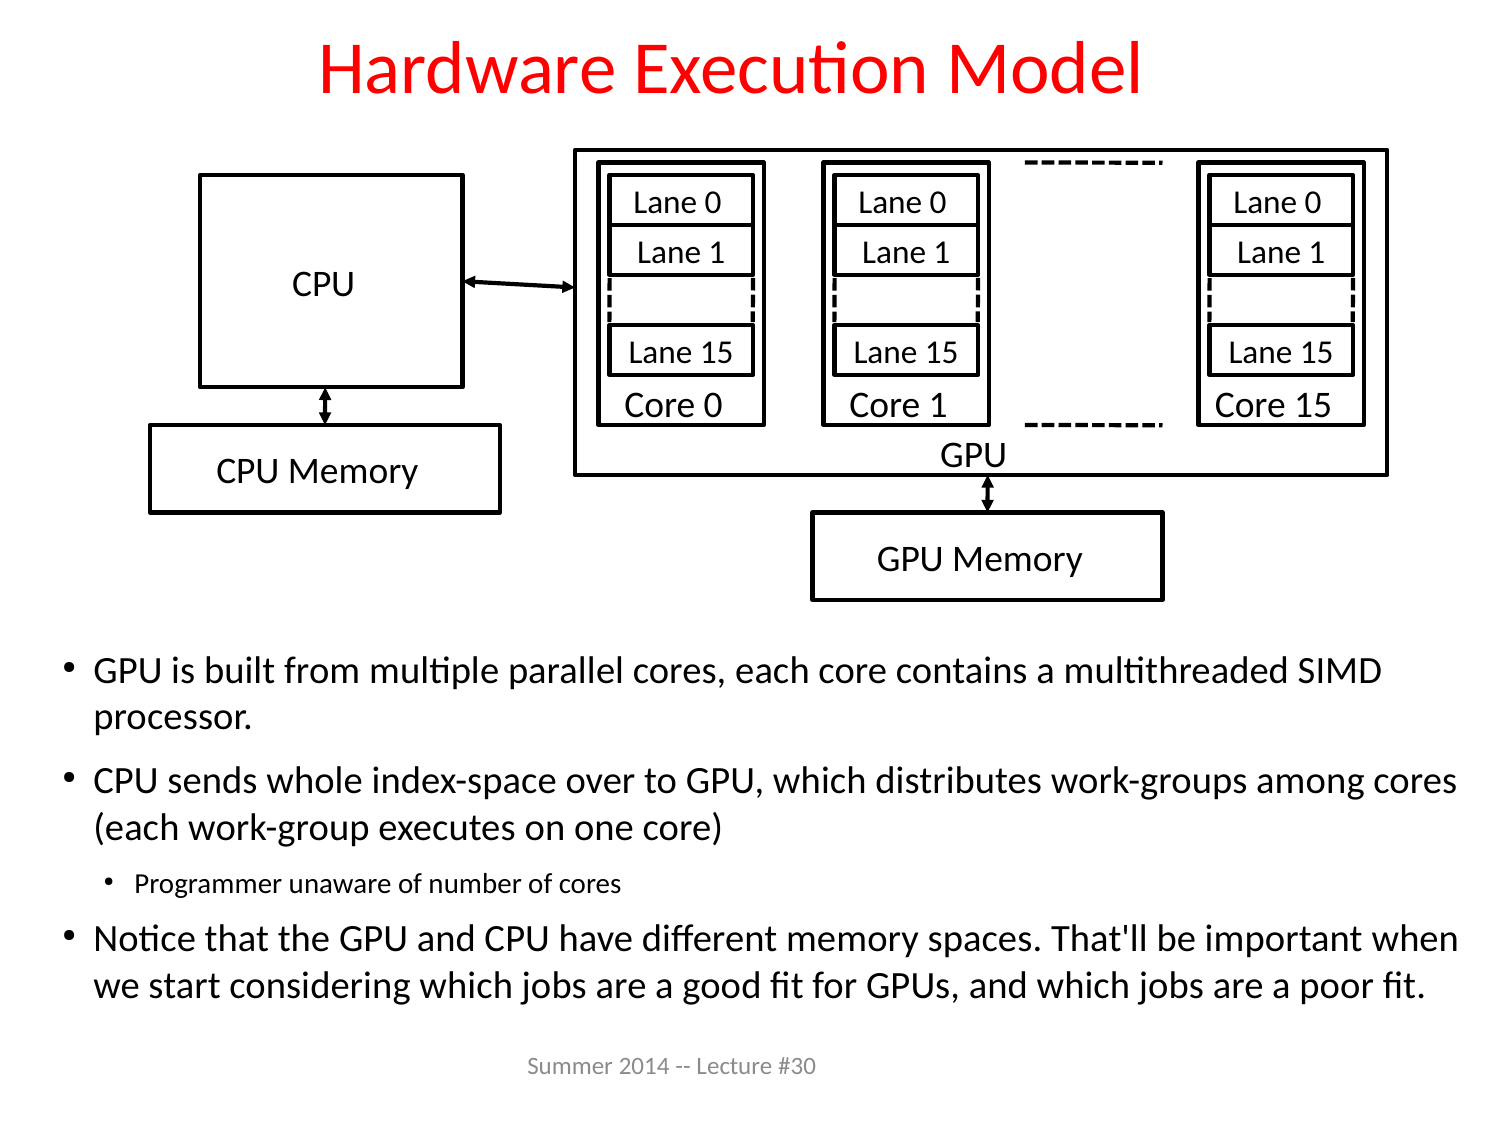

# Hardware Execution Model
GPU
Core 0
Lane 0
Lane 1
Lane 15
Core 1
Lane 0
Lane 1
Lane 15
Core 15
Lane 0
Lane 1
Lane 15
CPU
CPU Memory
GPU Memory
GPU is built from multiple parallel cores, each core contains a multithreaded SIMD processor.
CPU sends whole index-space over to GPU, which distributes work-groups among cores (each work-group executes on one core)
Programmer unaware of number of cores
Notice that the GPU and CPU have different memory spaces. That'll be important when we start considering which jobs are a good fit for GPUs, and which jobs are a poor fit.